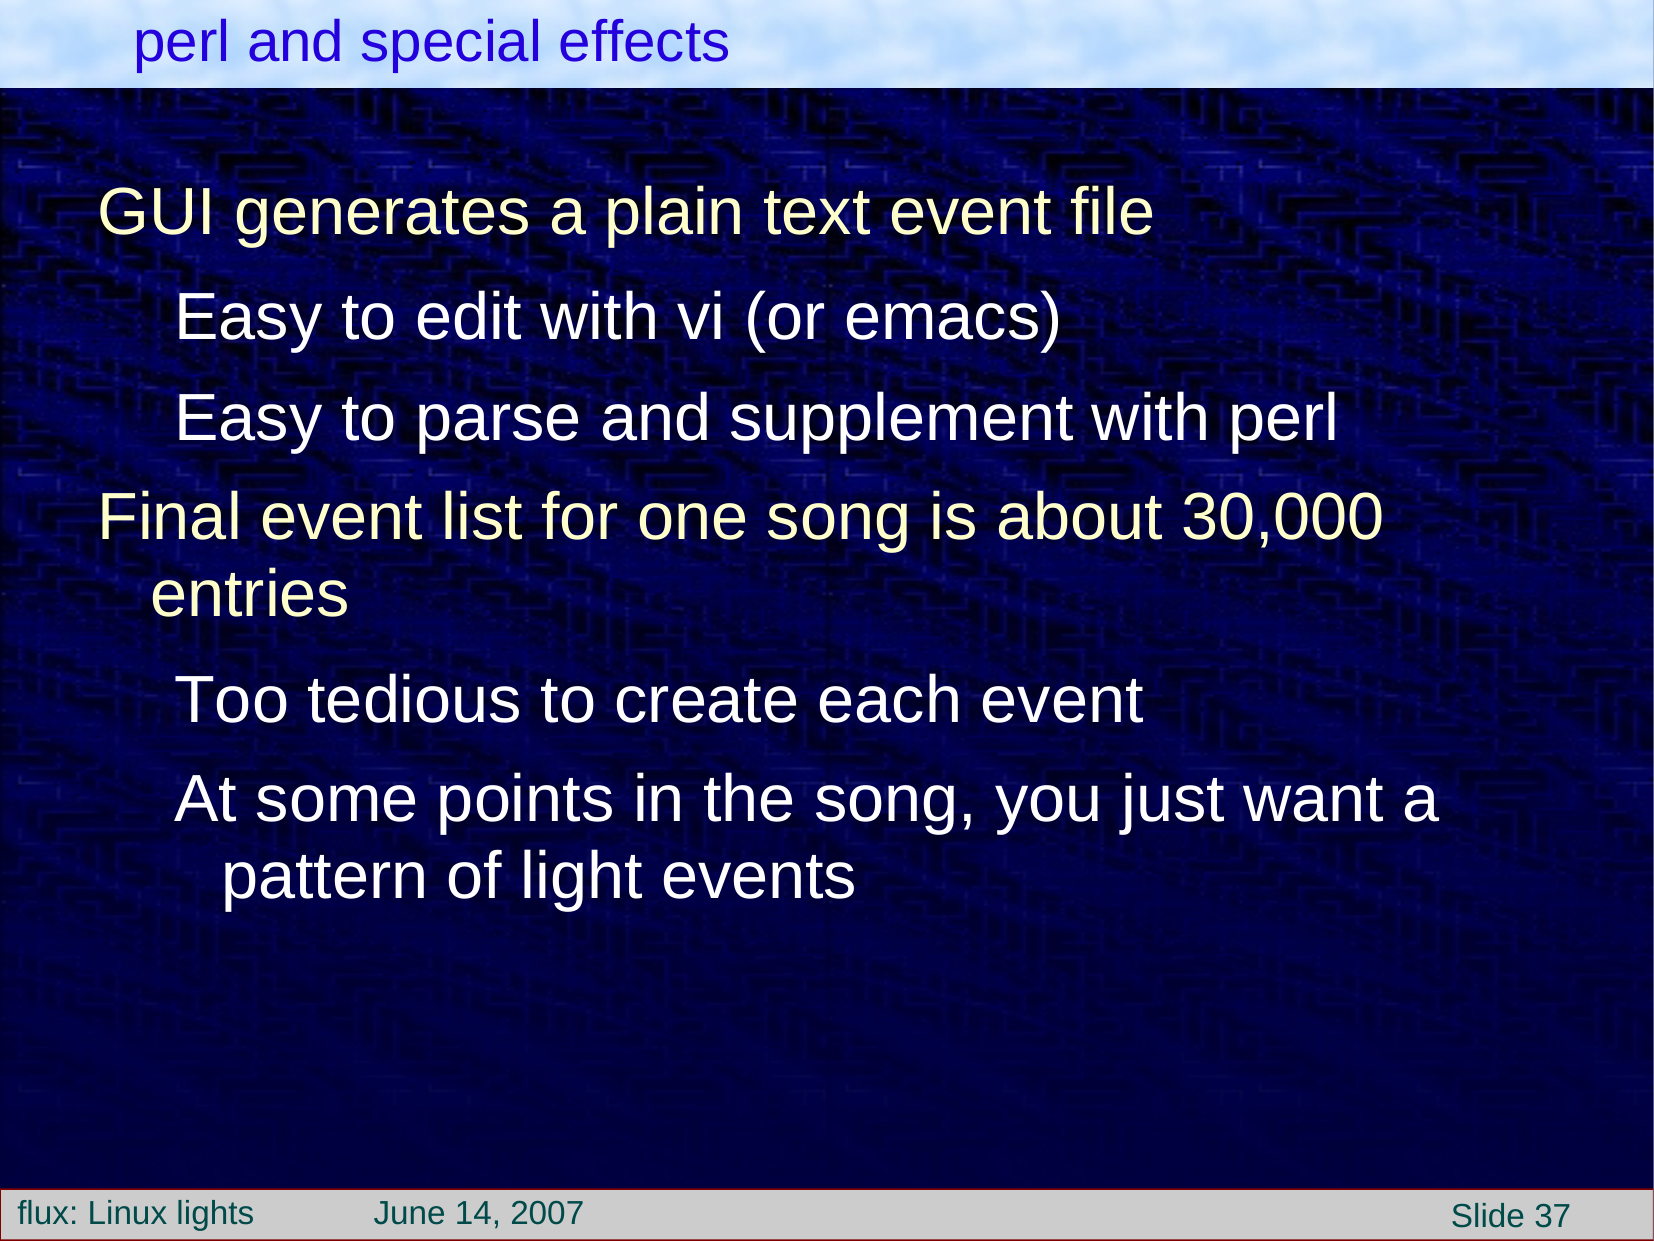

perl and special effects
# GUI generates a plain text event file
Easy to edit with vi (or emacs)
Easy to parse and supplement with perl
Final event list for one song is about 30,000 entries
Too tedious to create each event
At some points in the song, you just want a pattern of light events
flux: Linux lights	June 14, 2007
Slide